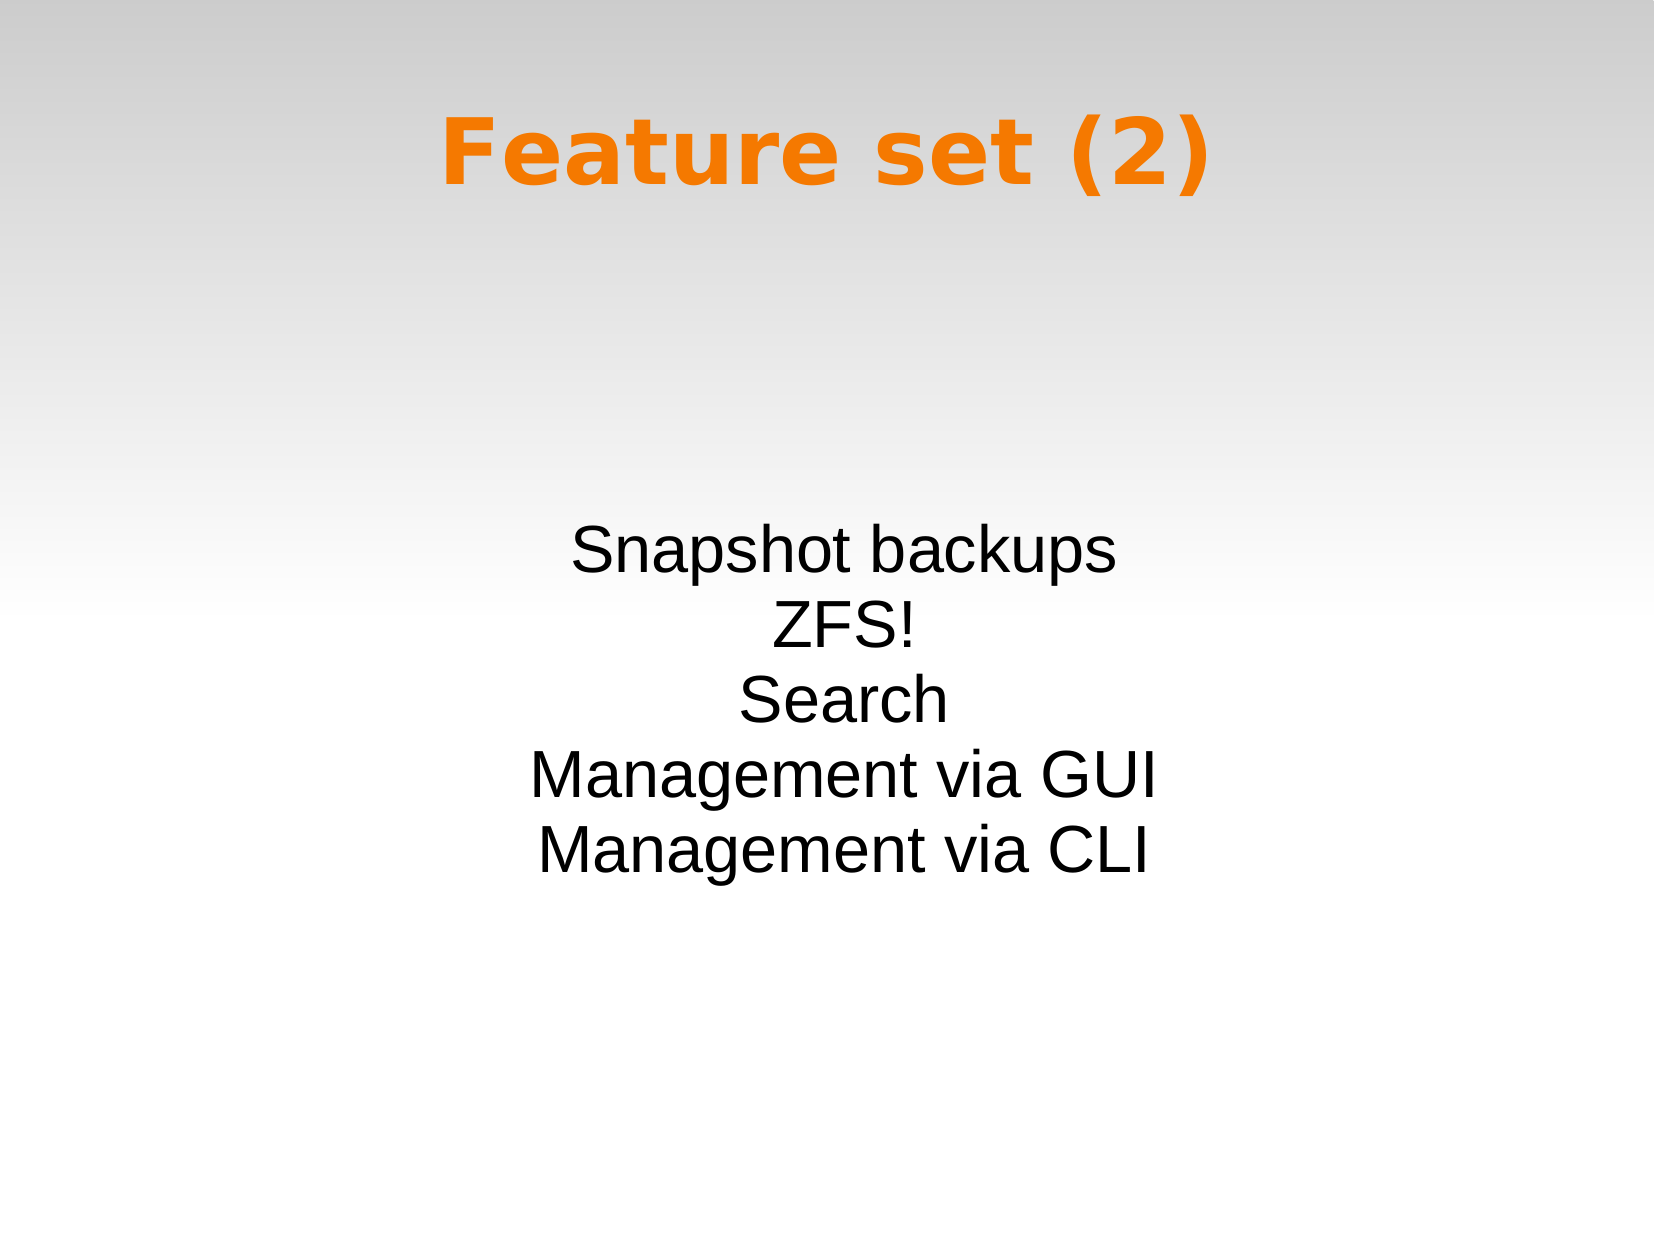

# Feature set (2)
Snapshot backups
ZFS!
Search
Management via GUI
Management via CLI